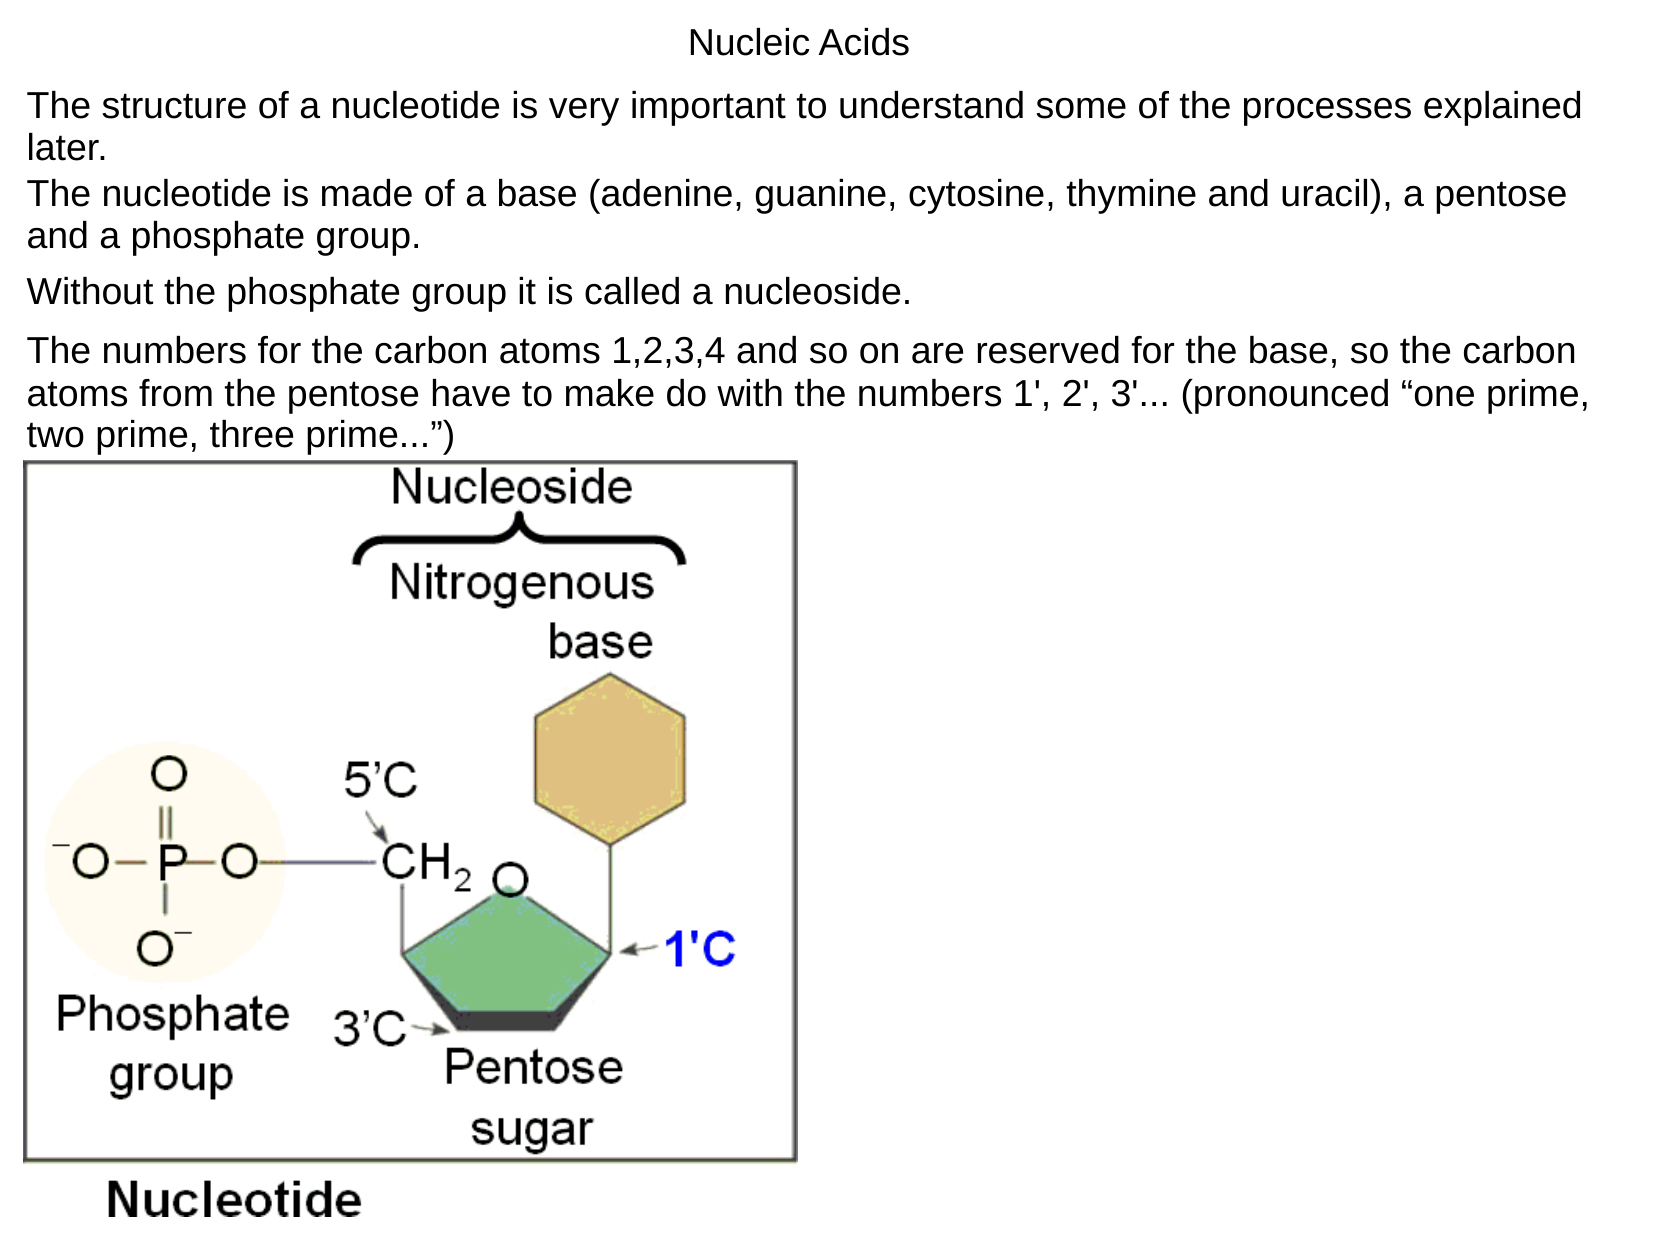

Nucleic Acids
The structure of a nucleotide is very important to understand some of the processes explained later.
The nucleotide is made of a base (adenine, guanine, cytosine, thymine and uracil), a pentose and a phosphate group.
Without the phosphate group it is called a nucleoside.
The numbers for the carbon atoms 1,2,3,4 and so on are reserved for the base, so the carbon atoms from the pentose have to make do with the numbers 1', 2', 3'... (pronounced “one prime, two prime, three prime...”)